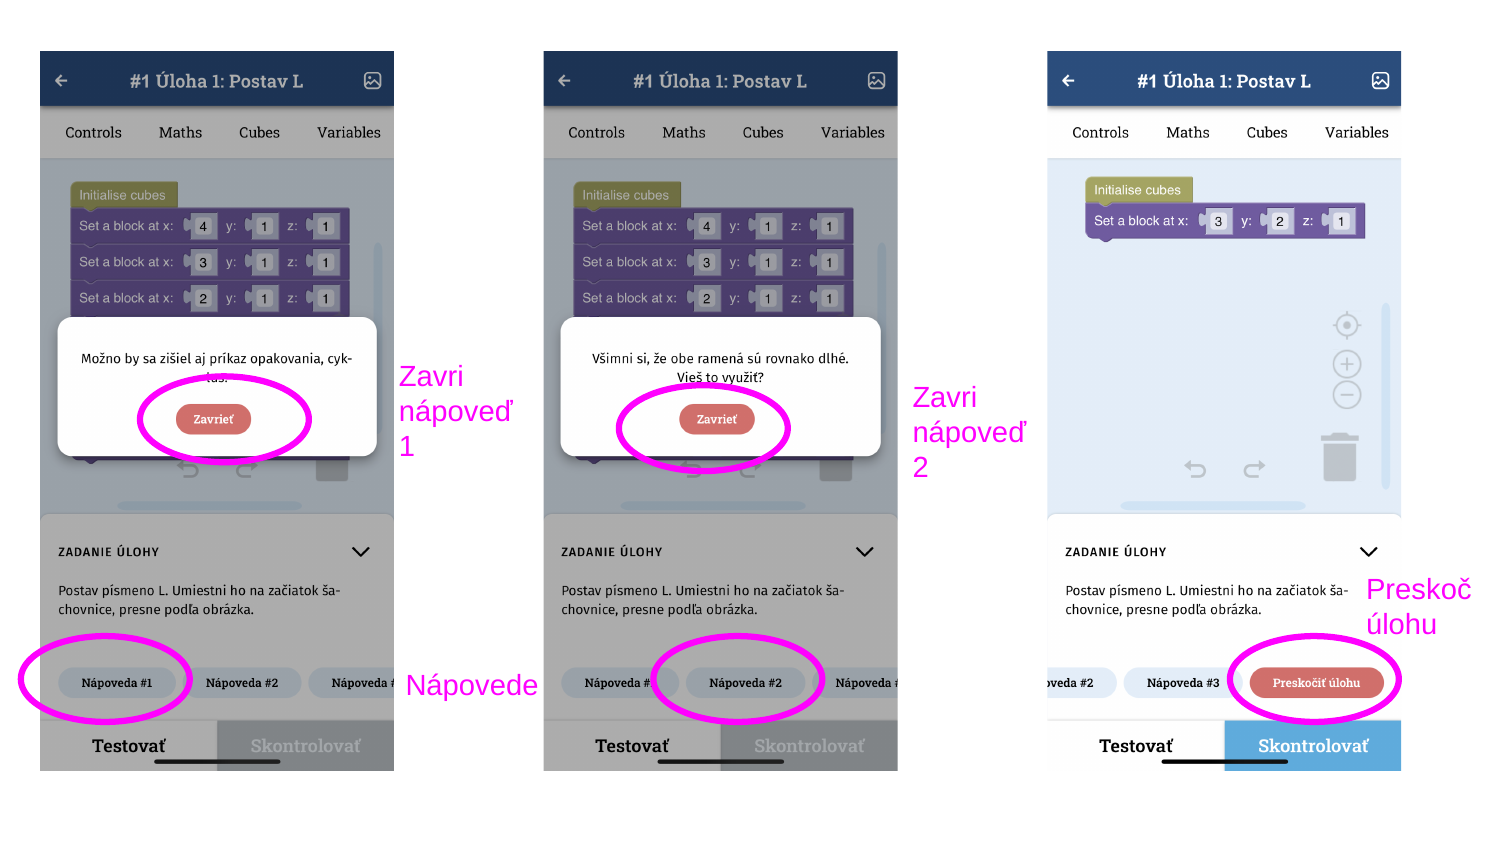

Zavri nápoveď 1
Zavri nápoveď 2
Preskoč úlohu
Nápovede